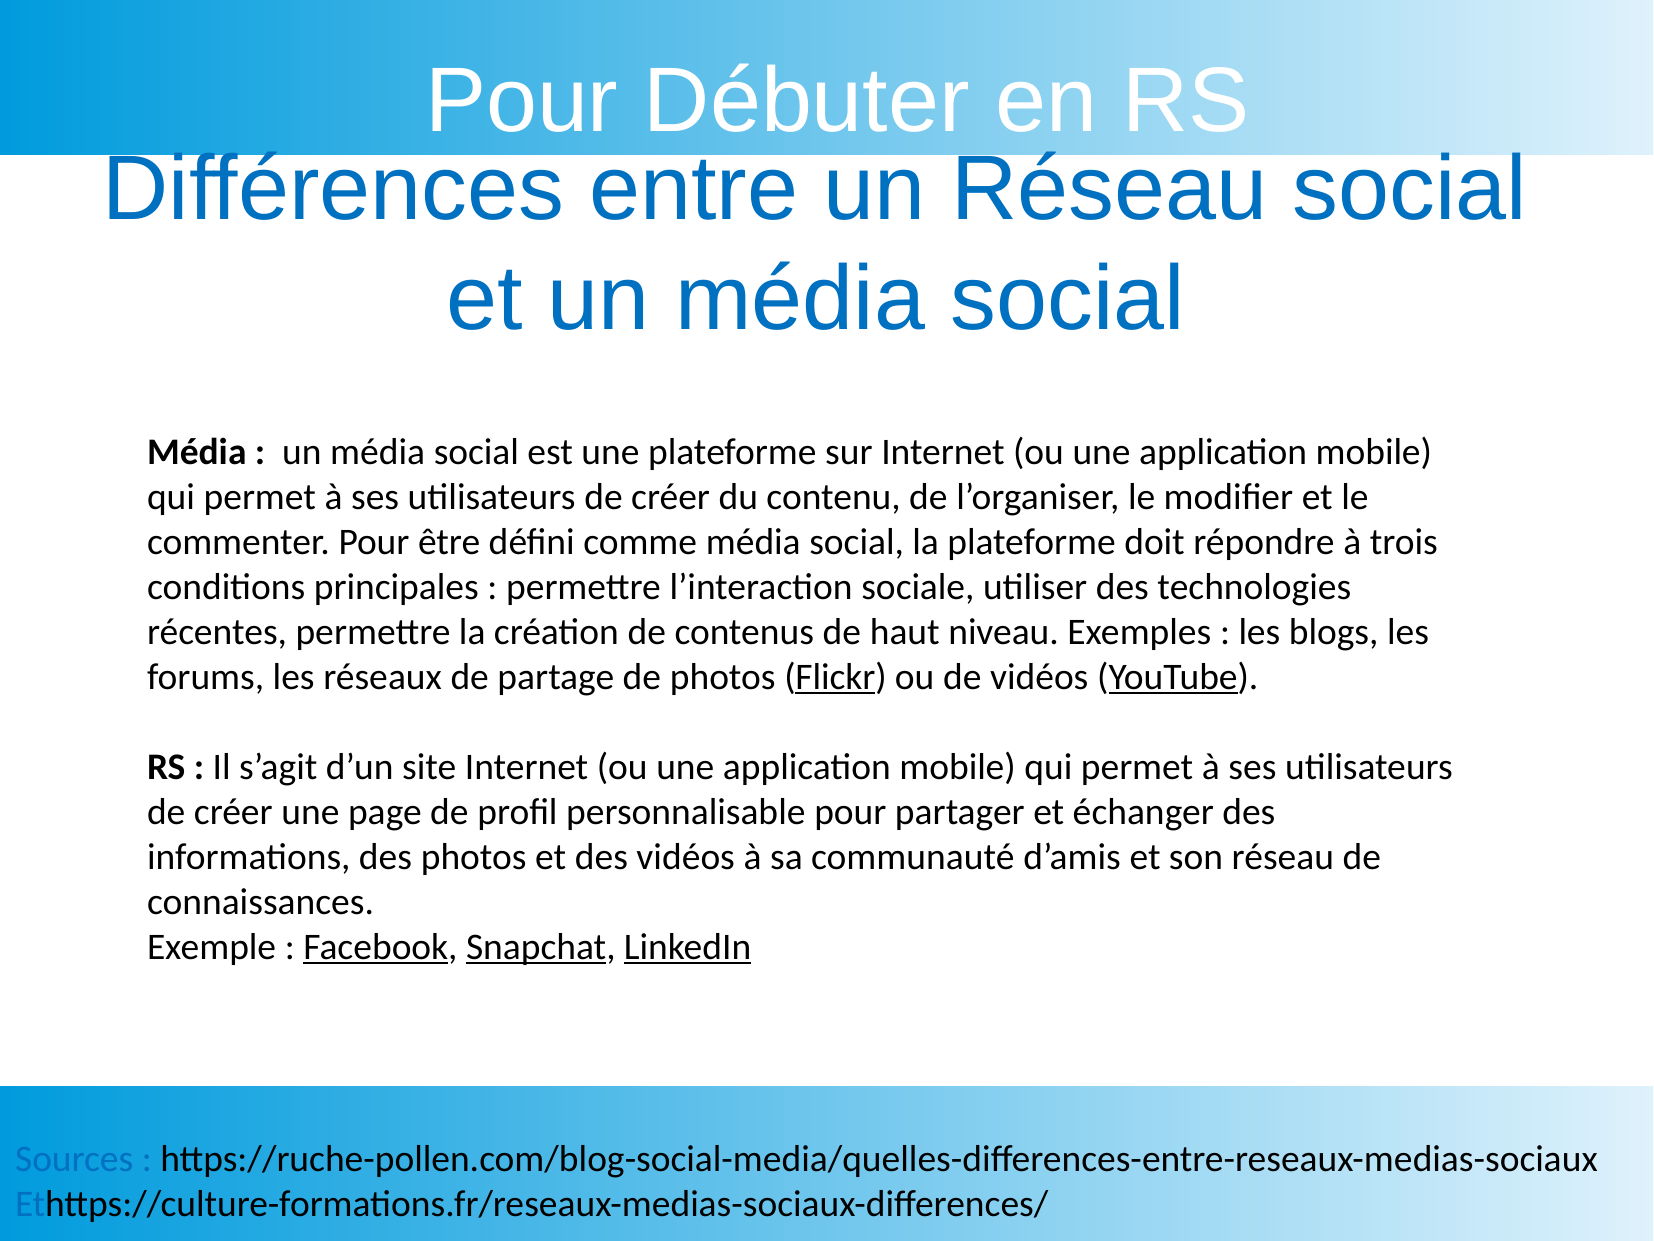

Pour Débuter en RS
# Différences entre un Réseau social et un média social
Média :  un média social est une plateforme sur Internet (ou une application mobile) qui permet à ses utilisateurs de créer du contenu, de l’organiser, le modifier et le commenter. Pour être défini comme média social, la plateforme doit répondre à trois conditions principales : permettre l’interaction sociale, utiliser des technologies récentes, permettre la création de contenus de haut niveau. Exemples : les blogs, les forums, les réseaux de partage de photos (Flickr) ou de vidéos (YouTube).
RS : Il s’agit d’un site Internet (ou une application mobile) qui permet à ses utilisateurs de créer une page de profil personnalisable pour partager et échanger des informations, des photos et des vidéos à sa communauté d’amis et son réseau de connaissances.
Exemple : Facebook, Snapchat, LinkedIn
Sources : https://ruche-pollen.com/blog-social-media/quelles-differences-entre-reseaux-medias-sociaux
Ethttps://culture-formations.fr/reseaux-medias-sociaux-differences/